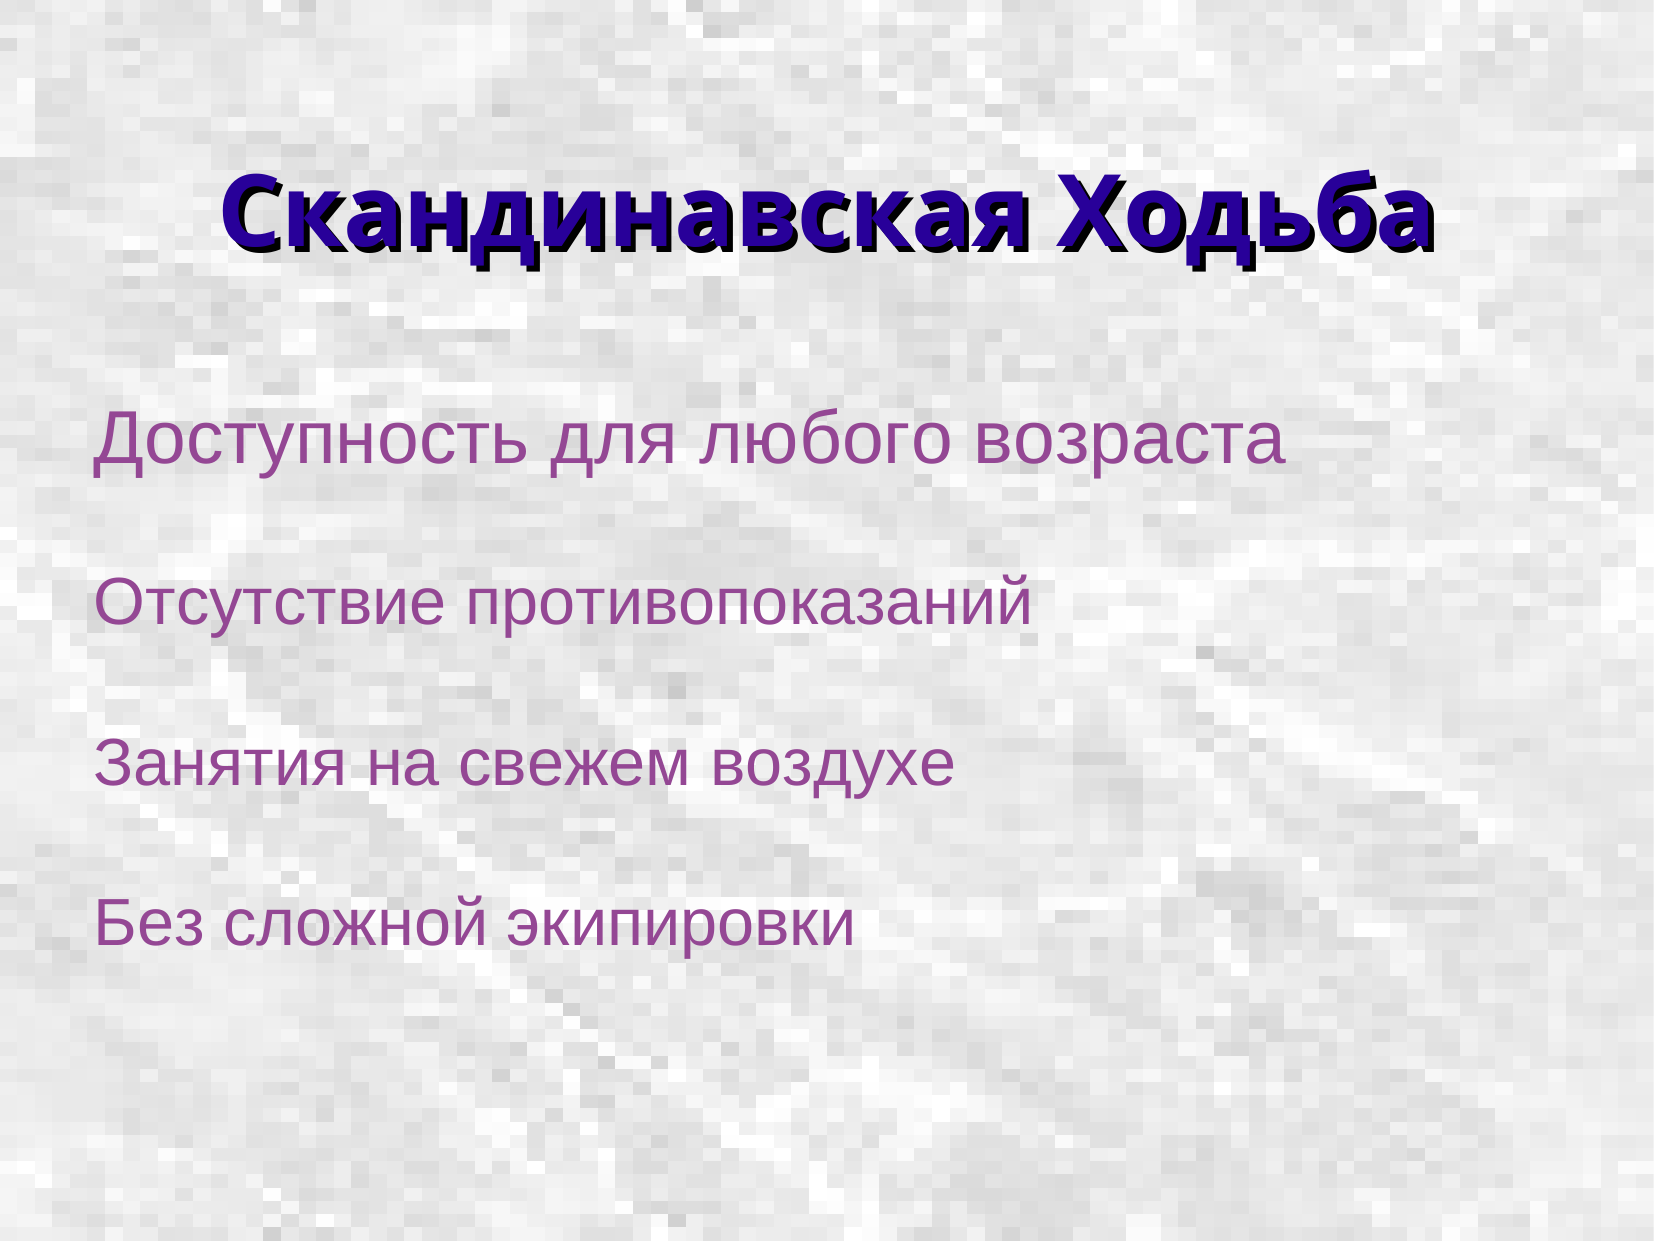

Доступность для любого возраста
Отсутствие противопоказаний
Занятия на свежем воздухе
Без сложной экипировки
# Скандинавская Ходьба